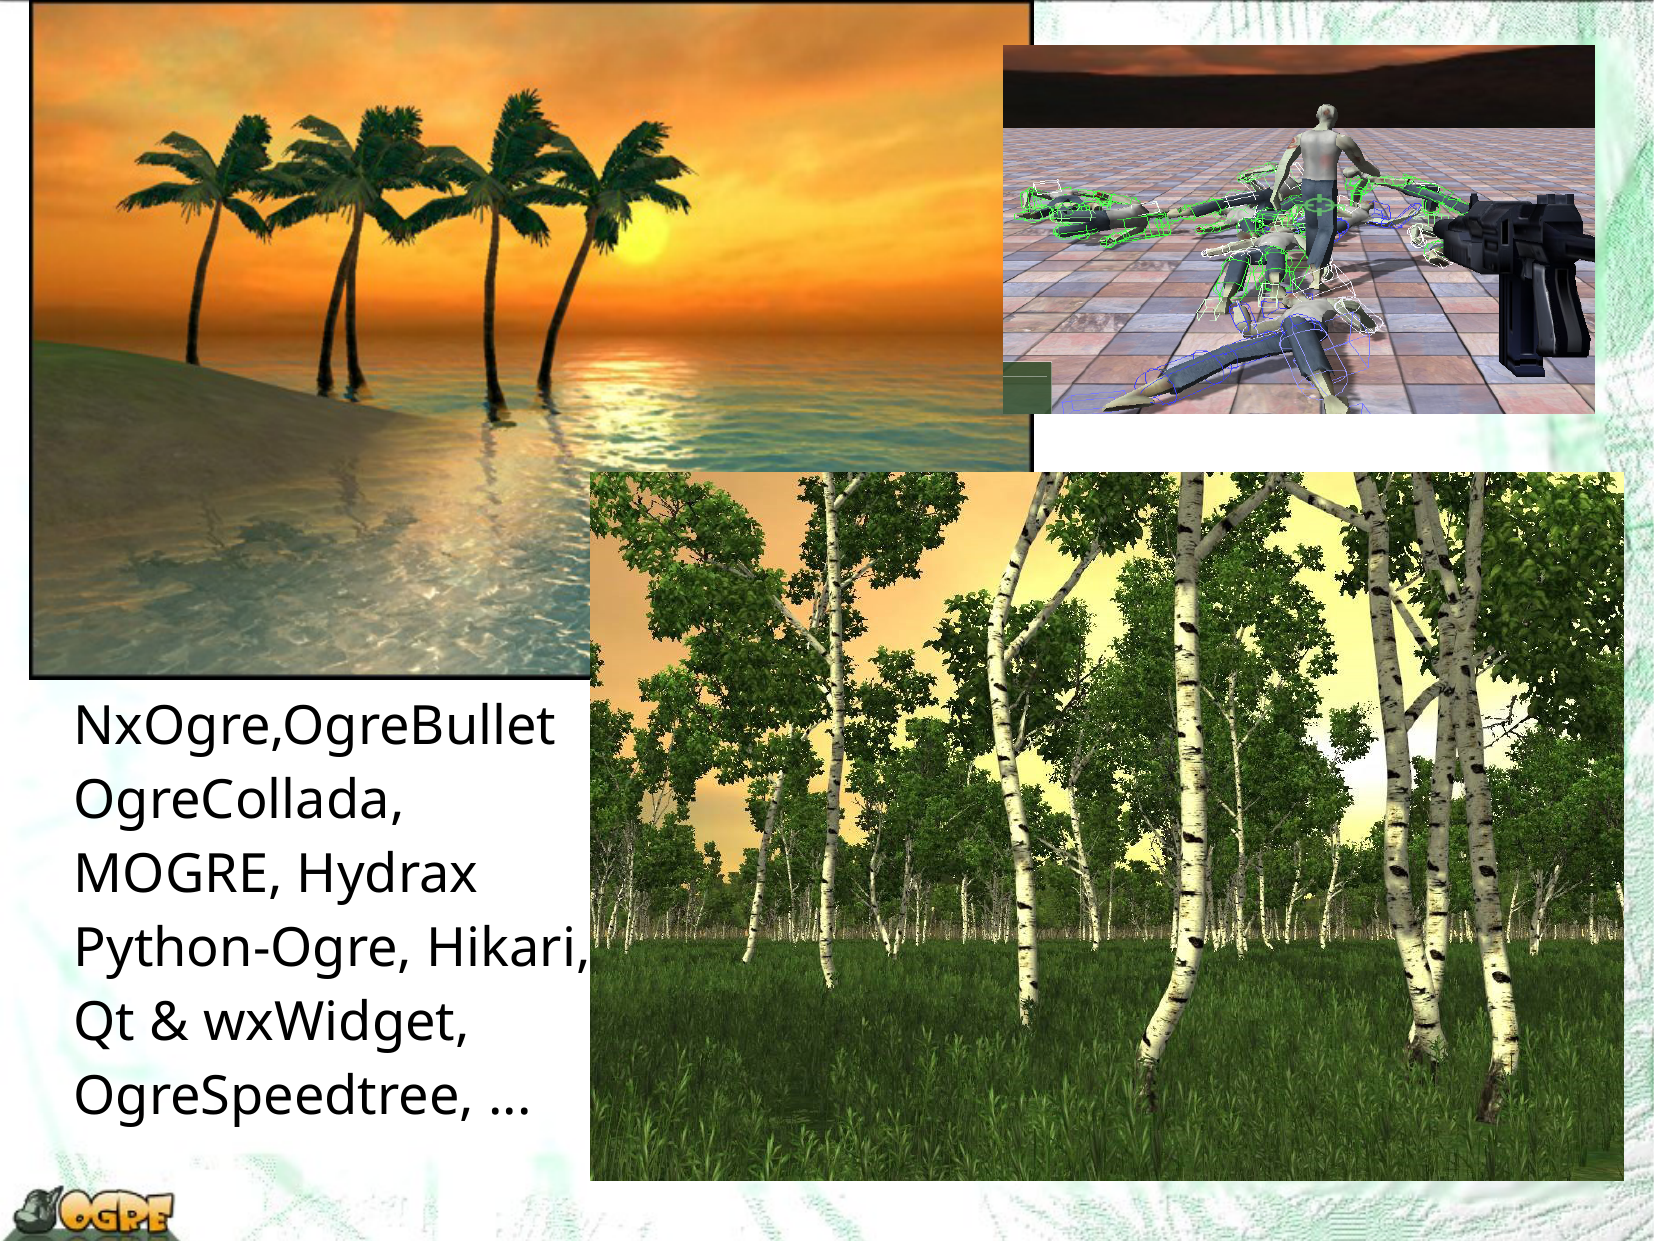

NxOgre,OgreBullet
OgreCollada, MOGRE, Hydrax
Python-Ogre, Hikari, Qt & wxWidget, OgreSpeedtree, ...